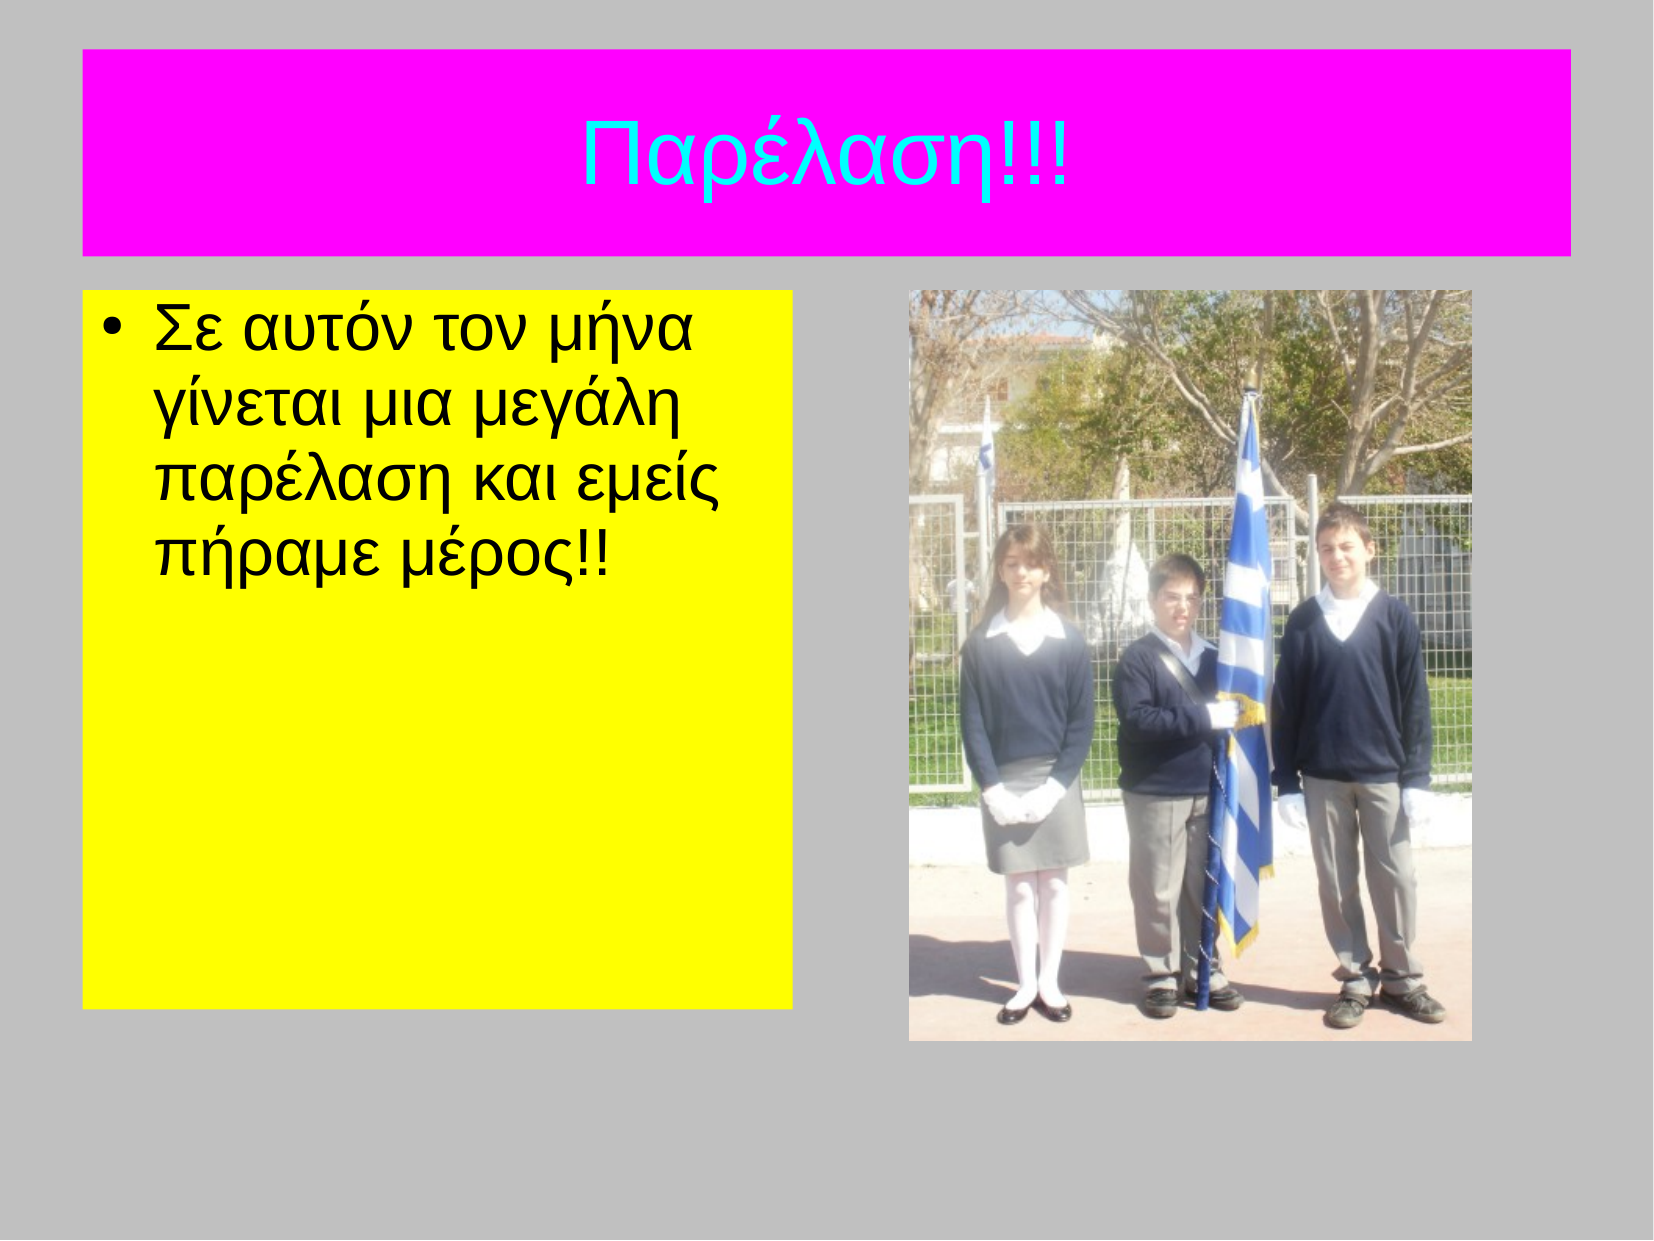

# Παρέλαση!!!
Σε αυτόν τον μήνα γίνεται μια μεγάλη παρέλαση και εμείς πήραμε μέρος!!